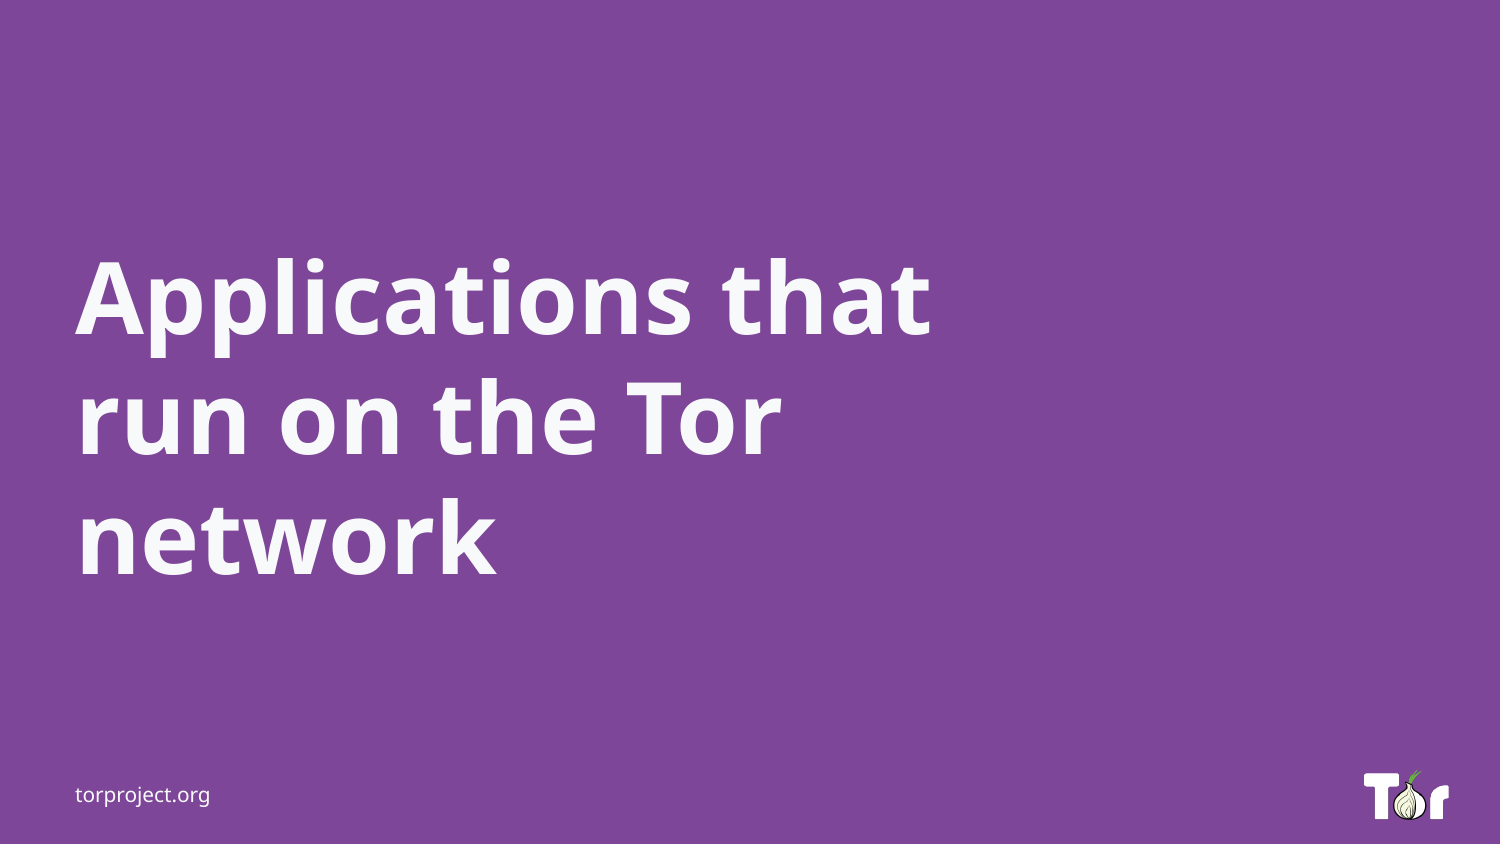

# Applications that run on the Tor network